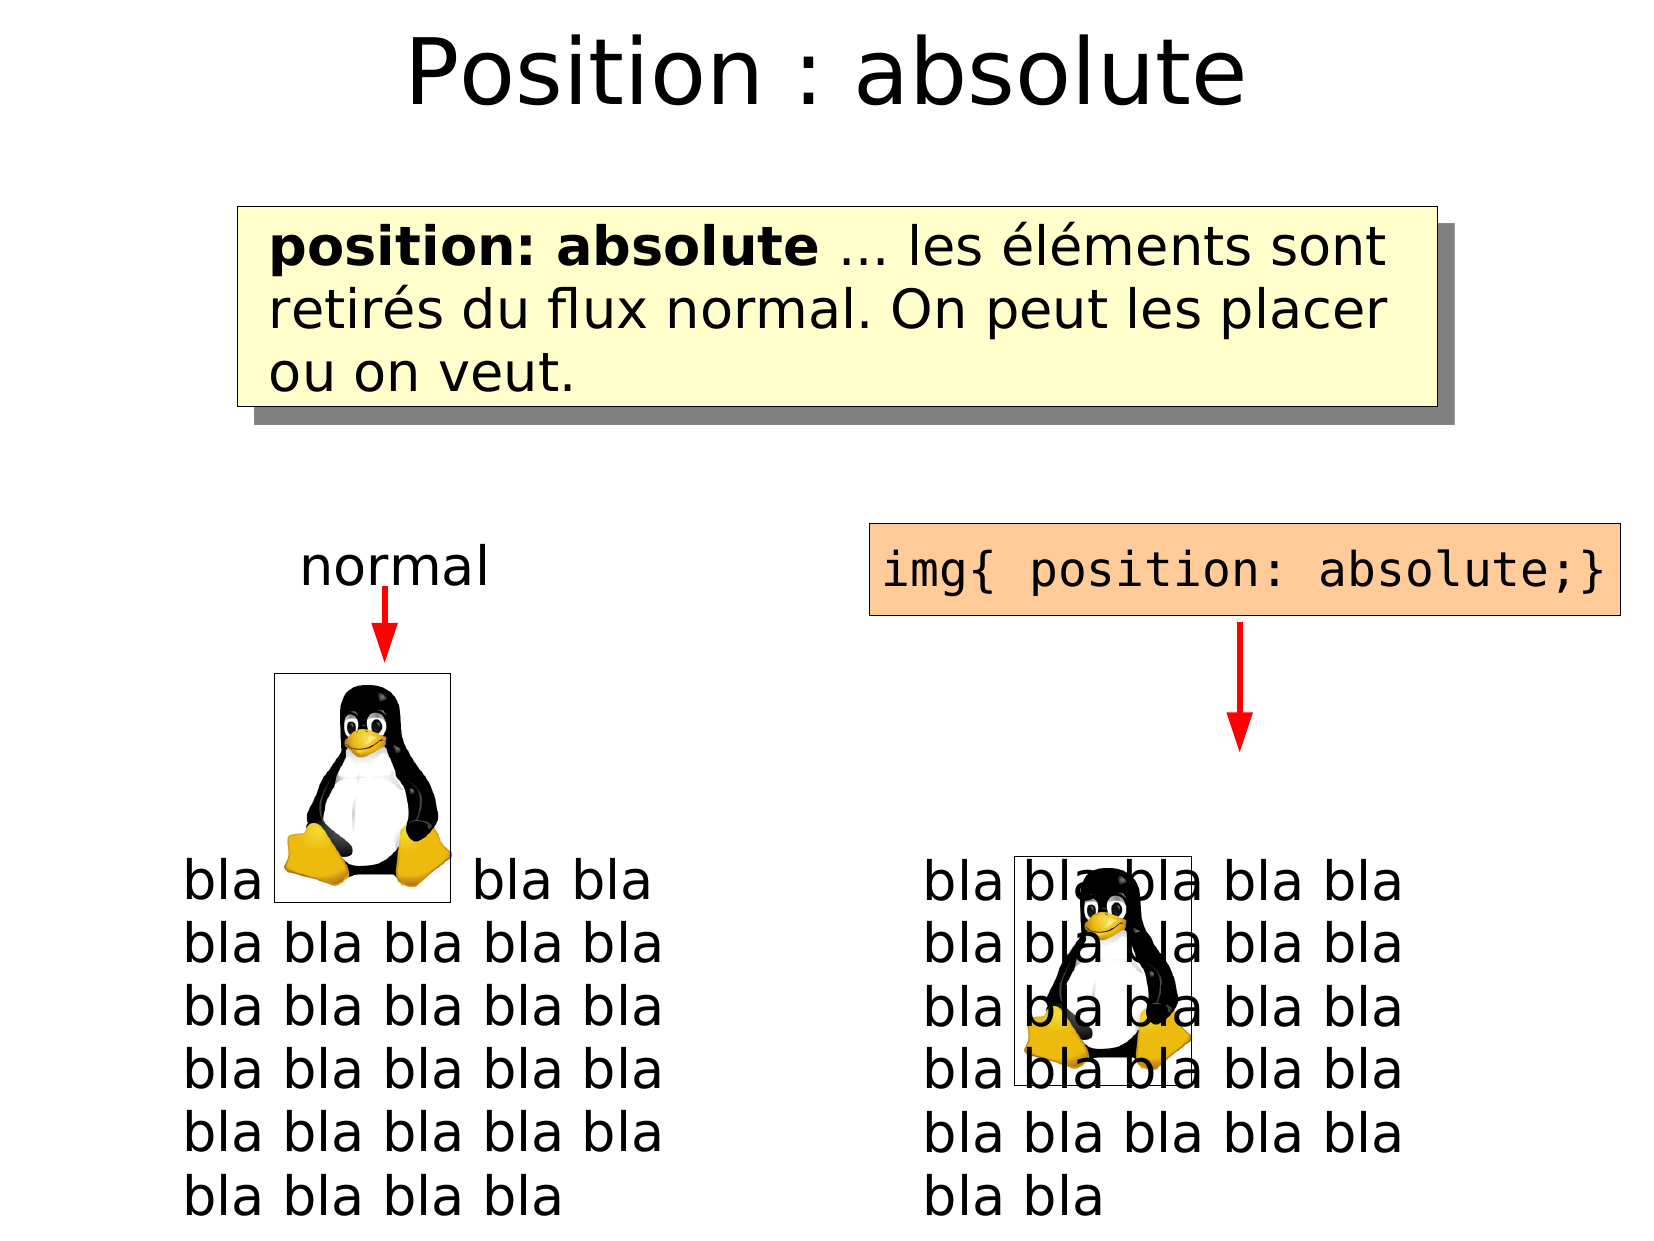

# Position : absolute
position: absolute ... les éléments sont retirés du flux normal. On peut les placer ou on veut.
normal
img{	position: absolute;}
bla bla bla
bla bla bla bla bla bla bla bla bla bla bla bla bla bla bla bla bla bla bla bla bla bla bla bla
bla bla bla bla bla bla bla bla bla bla bla bla bla bla bla bla bla bla bla bla bla bla bla bla bla bla bla